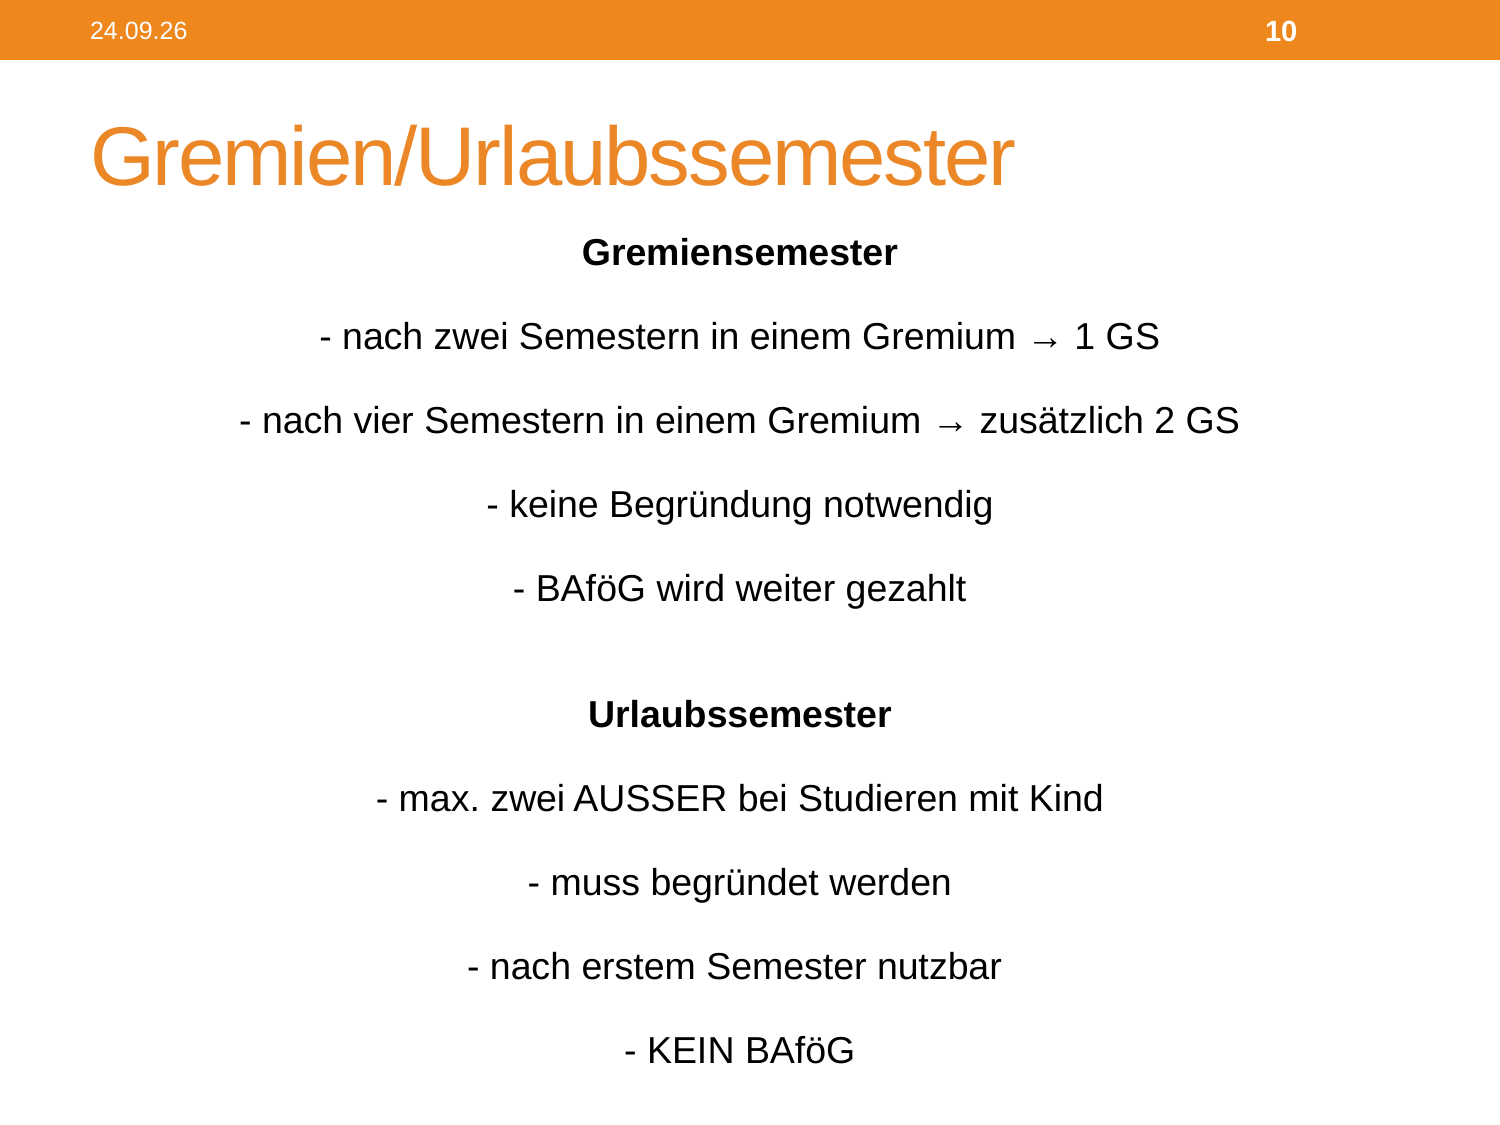

# Gremien/Urlaubssemester
Gremiensemester
- nach zwei Semestern in einem Gremium → 1 GS
- nach vier Semestern in einem Gremium → zusätzlich 2 GS
- keine Begründung notwendig
- BAföG wird weiter gezahlt
Urlaubssemester
- max. zwei AUSSER bei Studieren mit Kind
- muss begründet werden
- nach erstem Semester nutzbar
- KEIN BAföG